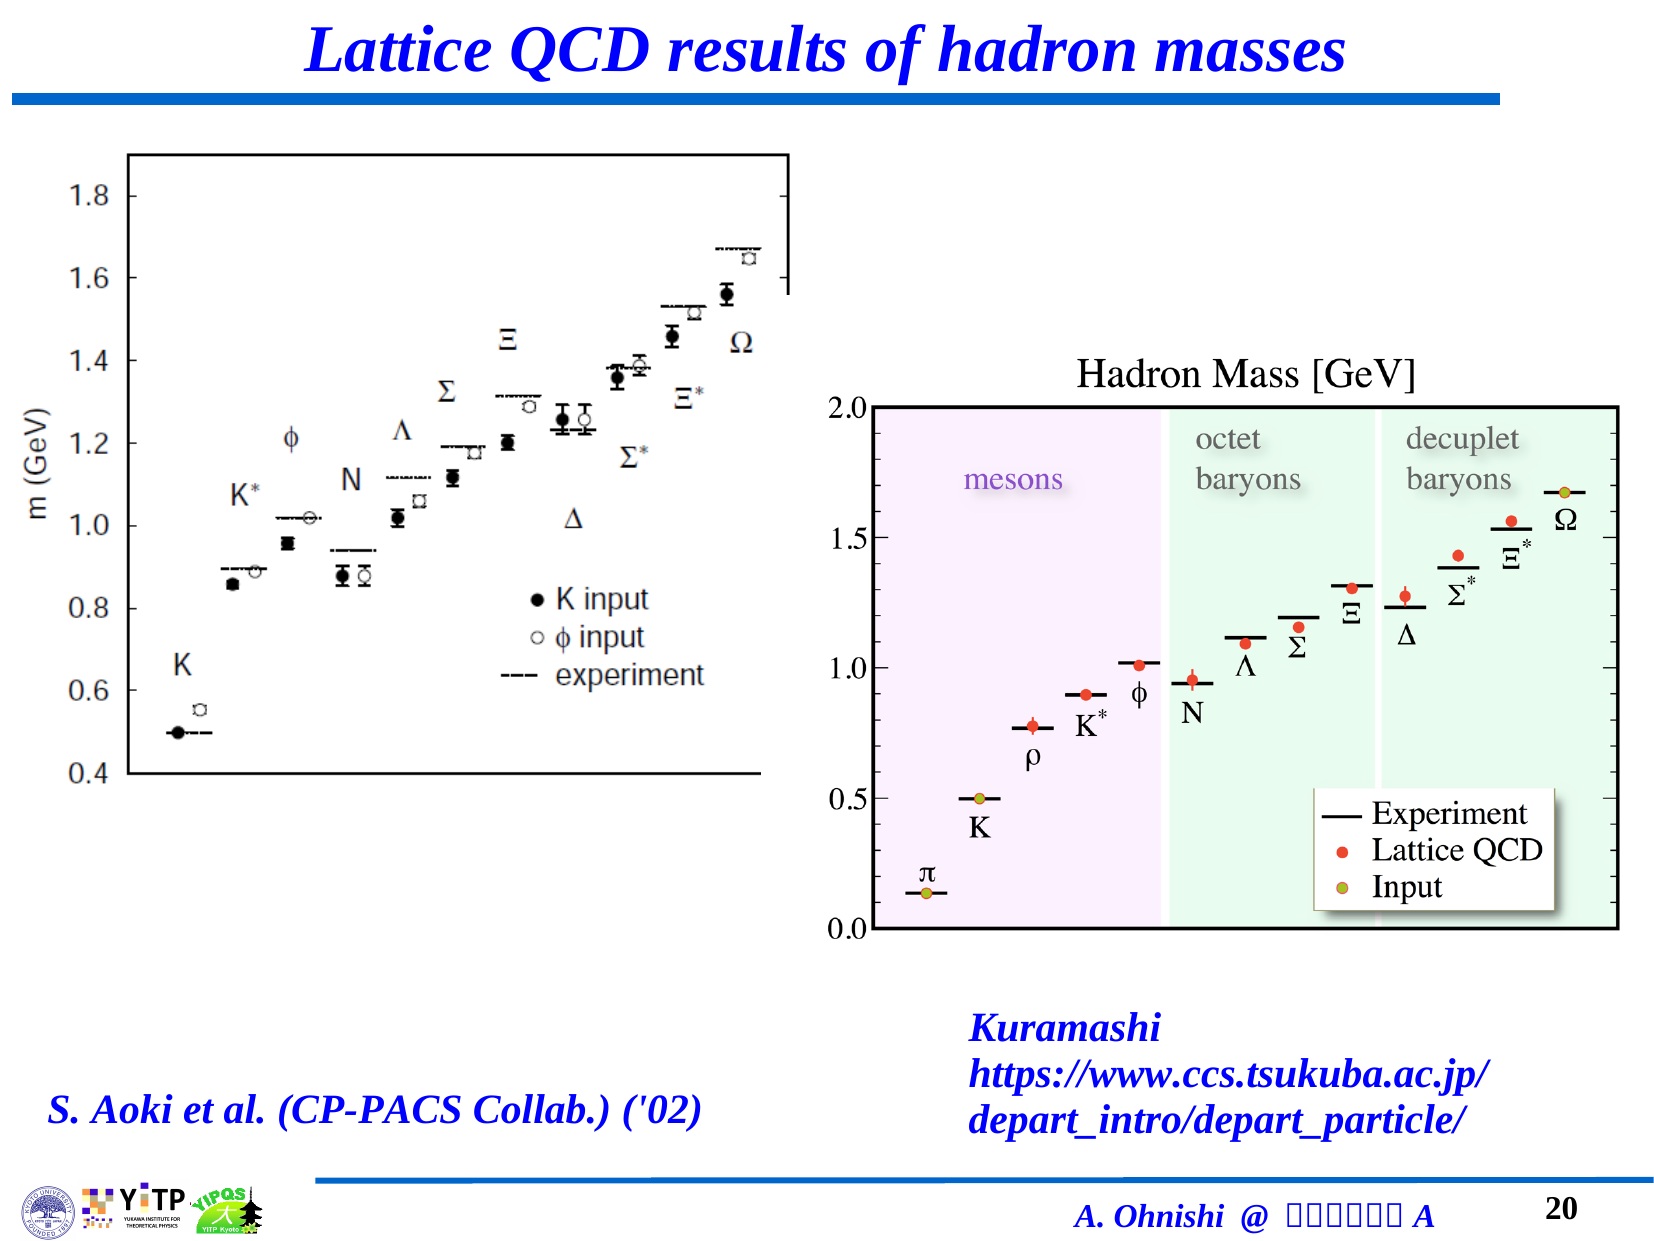

# Lattice QCD results of hadron masses
Kuramashi
https://www.ccs.tsukuba.ac.jp/depart_intro/depart_particle/
S. Aoki et al. (CP-PACS Collab.) ('02)